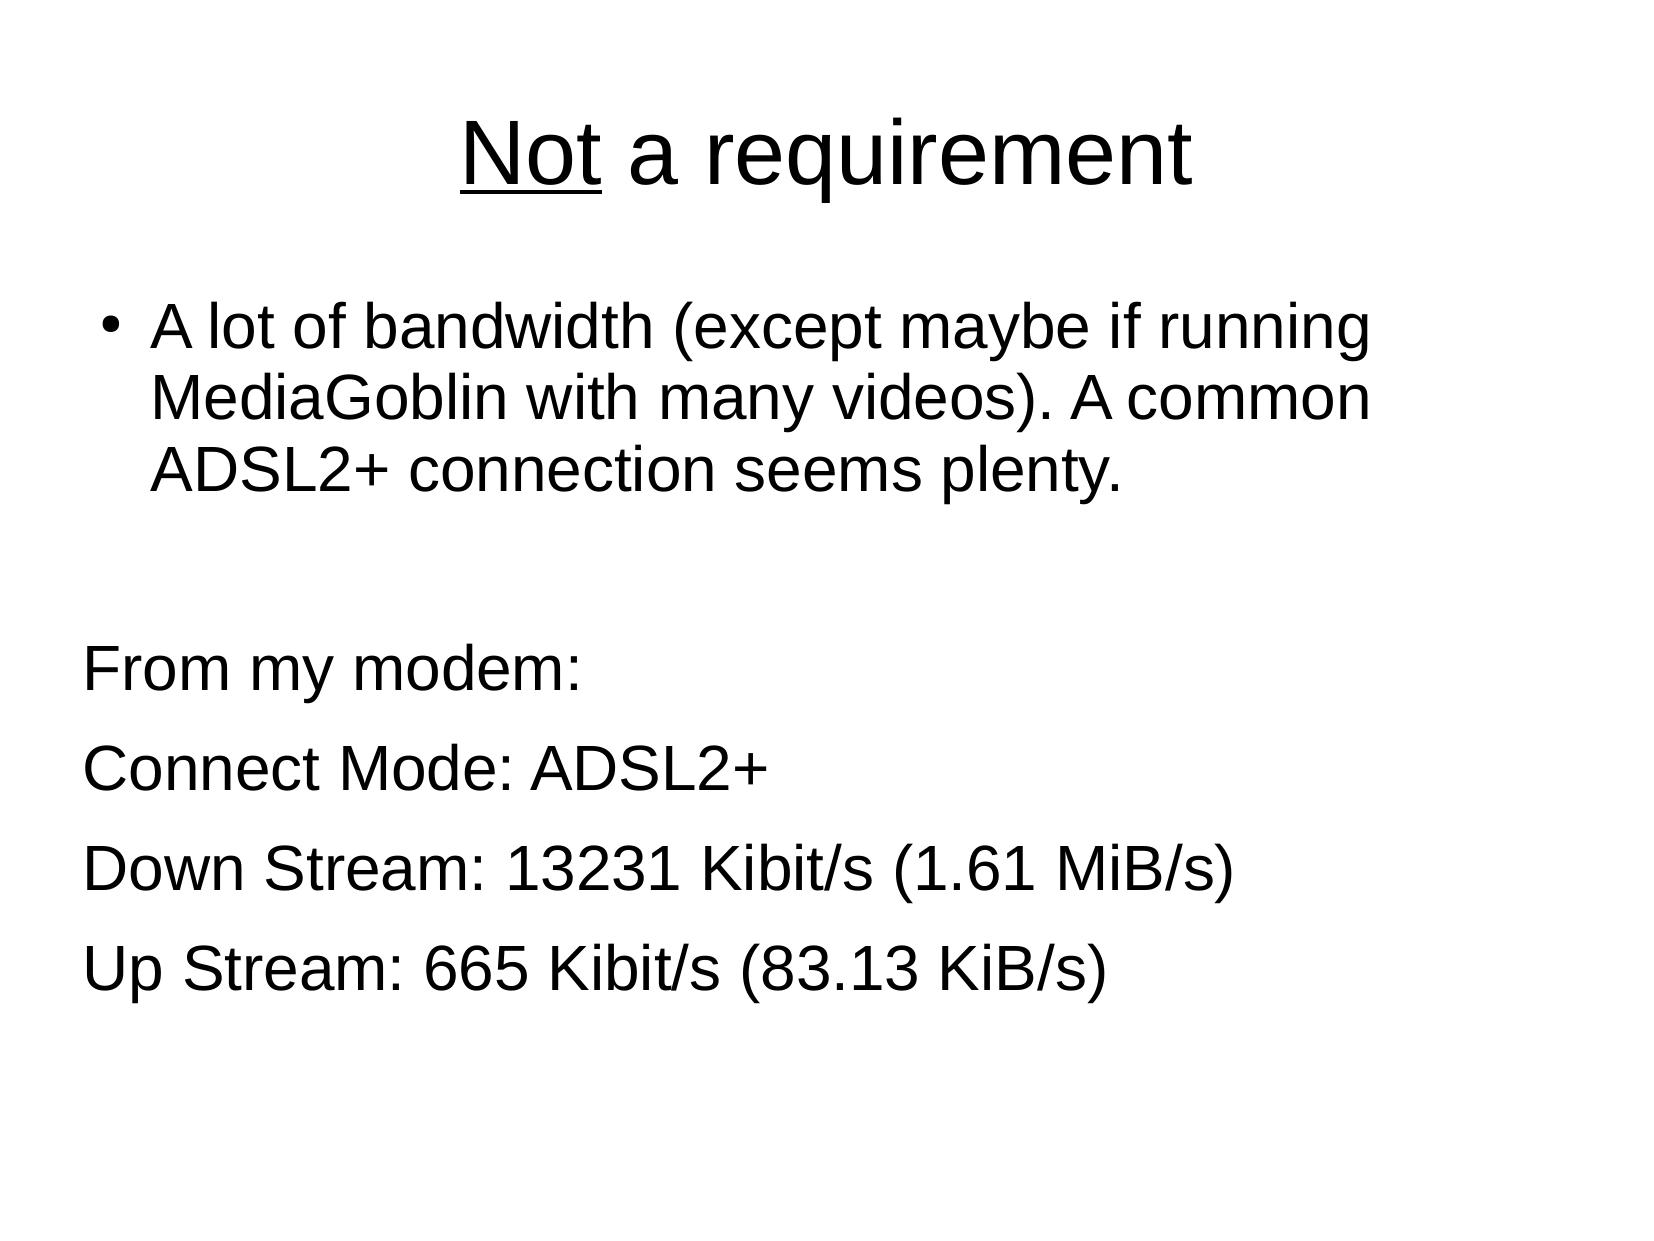

# Not a requirement
A lot of bandwidth (except maybe if running MediaGoblin with many videos). A common ADSL2+ connection seems plenty.
From my modem:
Connect Mode: ADSL2+
Down Stream: 13231 Kibit/s (1.61 MiB/s)
Up Stream: 665 Kibit/s (83.13 KiB/s)